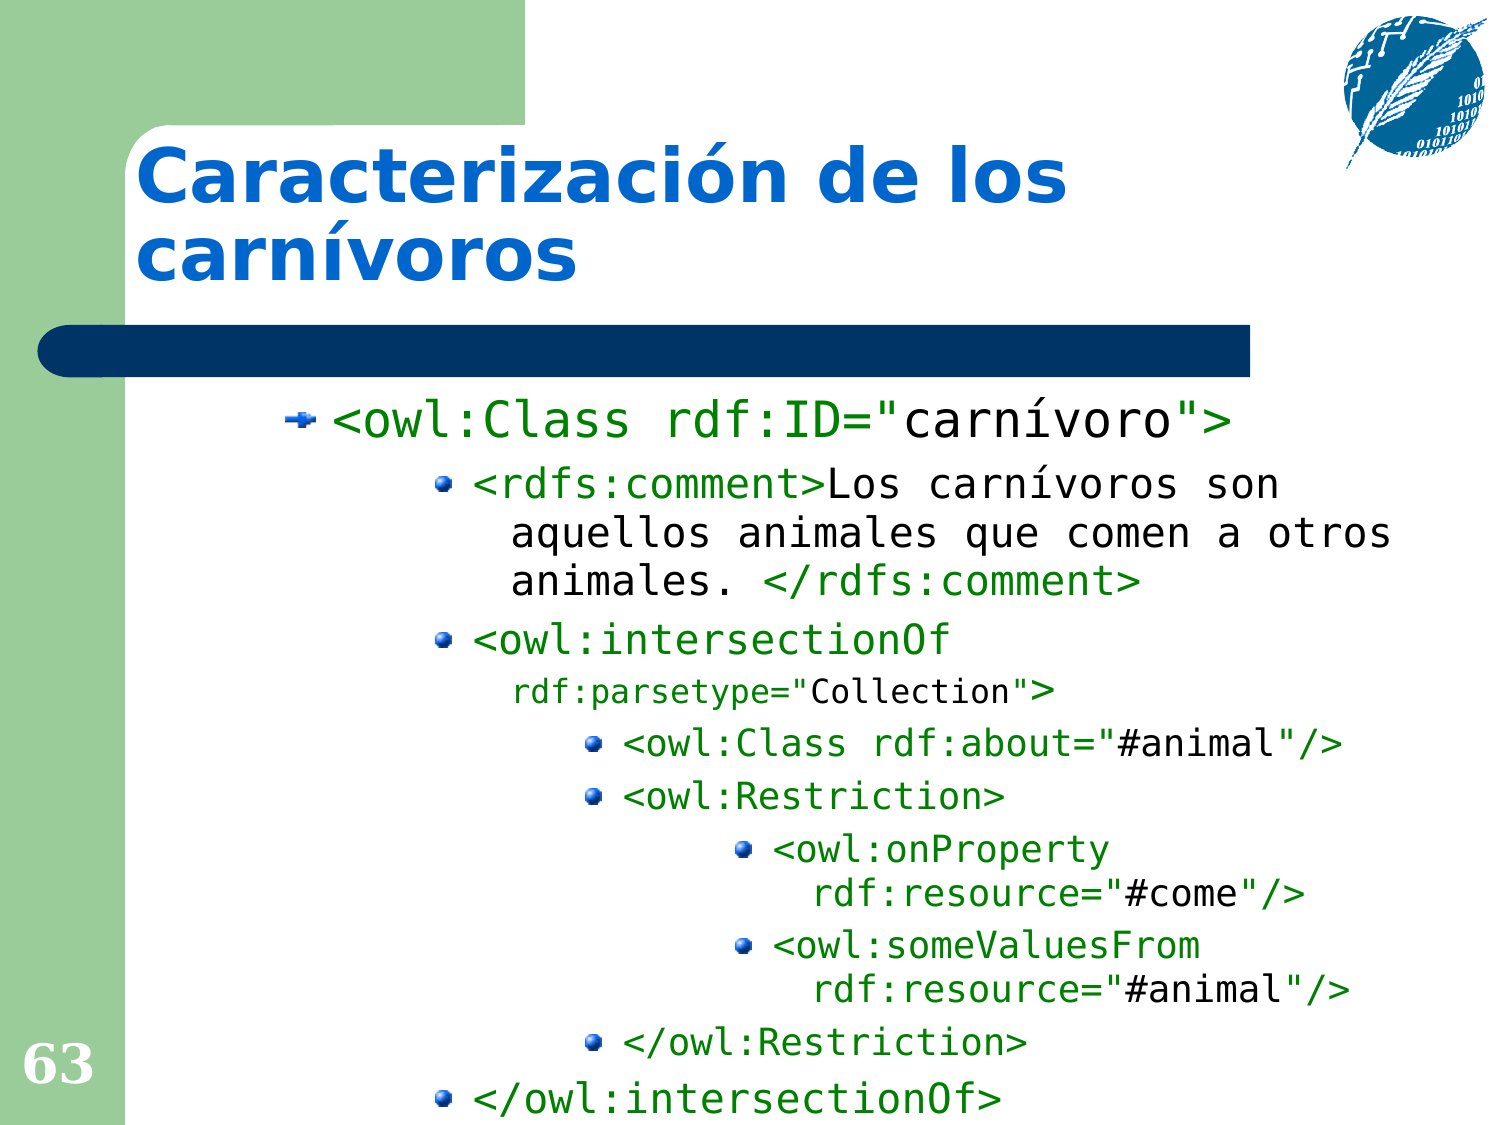

# Caracterización de los carnívoros
<owl:Class rdf:ID="carnívoro">
<rdfs:comment>Los carnívoros son aquellos animales que comen a otros animales. </rdfs:comment>
<owl:intersectionOf rdf:parsetype="Collection">
<owl:Class rdf:about="#animal"/>
<owl:Restriction>
<owl:onProperty rdf:resource="#come"/>
<owl:someValuesFrom rdf:resource="#animal"/>
</owl:Restriction>
</owl:intersectionOf>
</owl:Class>
63